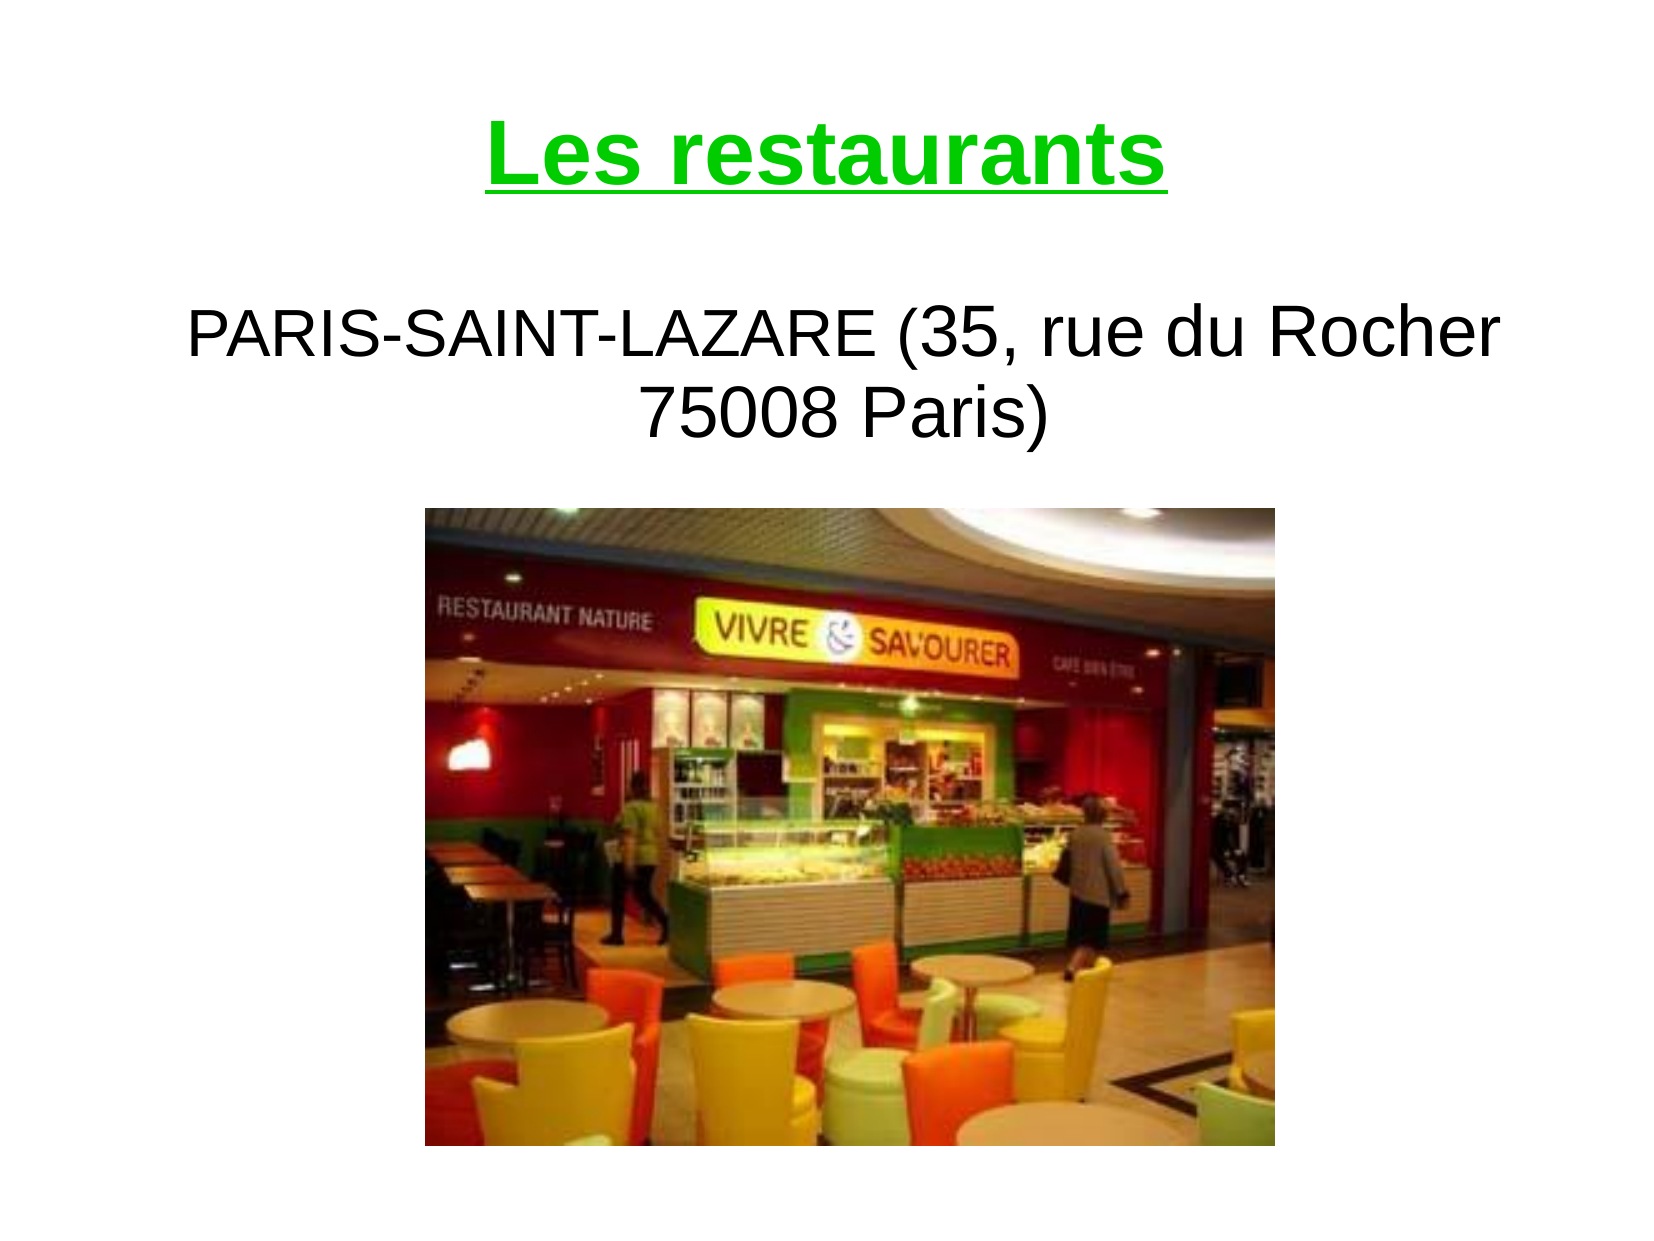

# Les restaurants
PARIS-SAINT-LAZARE (35, rue du Rocher 75008 Paris)